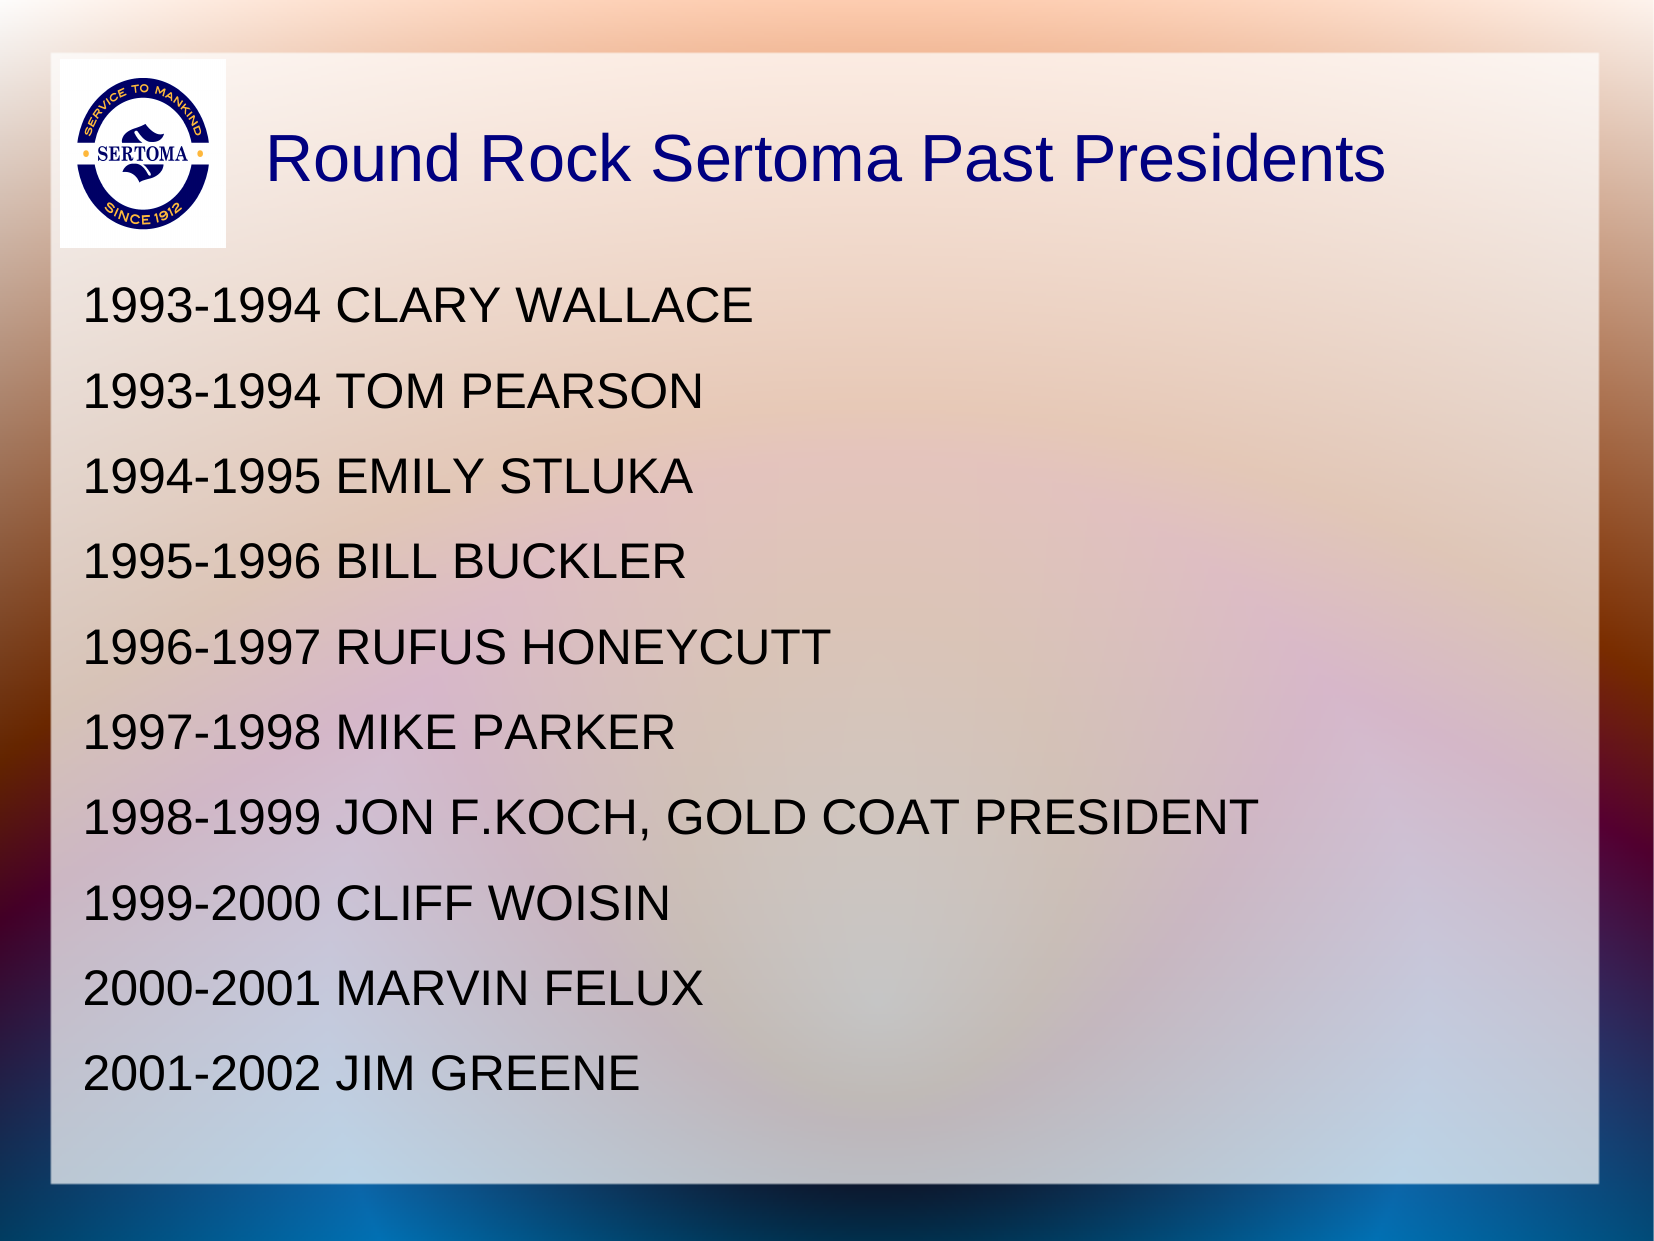

# Round Rock Sertoma Past Presidents
1993-1994 CLARY WALLACE
1993-1994 TOM PEARSON
1994-1995 EMILY STLUKA
1995-1996 BILL BUCKLER
1996-1997 RUFUS HONEYCUTT
1997-1998 MIKE PARKER
1998-1999 JON F.KOCH, GOLD COAT PRESIDENT
1999-2000 CLIFF WOISIN
2000-2001 MARVIN FELUX
2001-2002 JIM GREENE